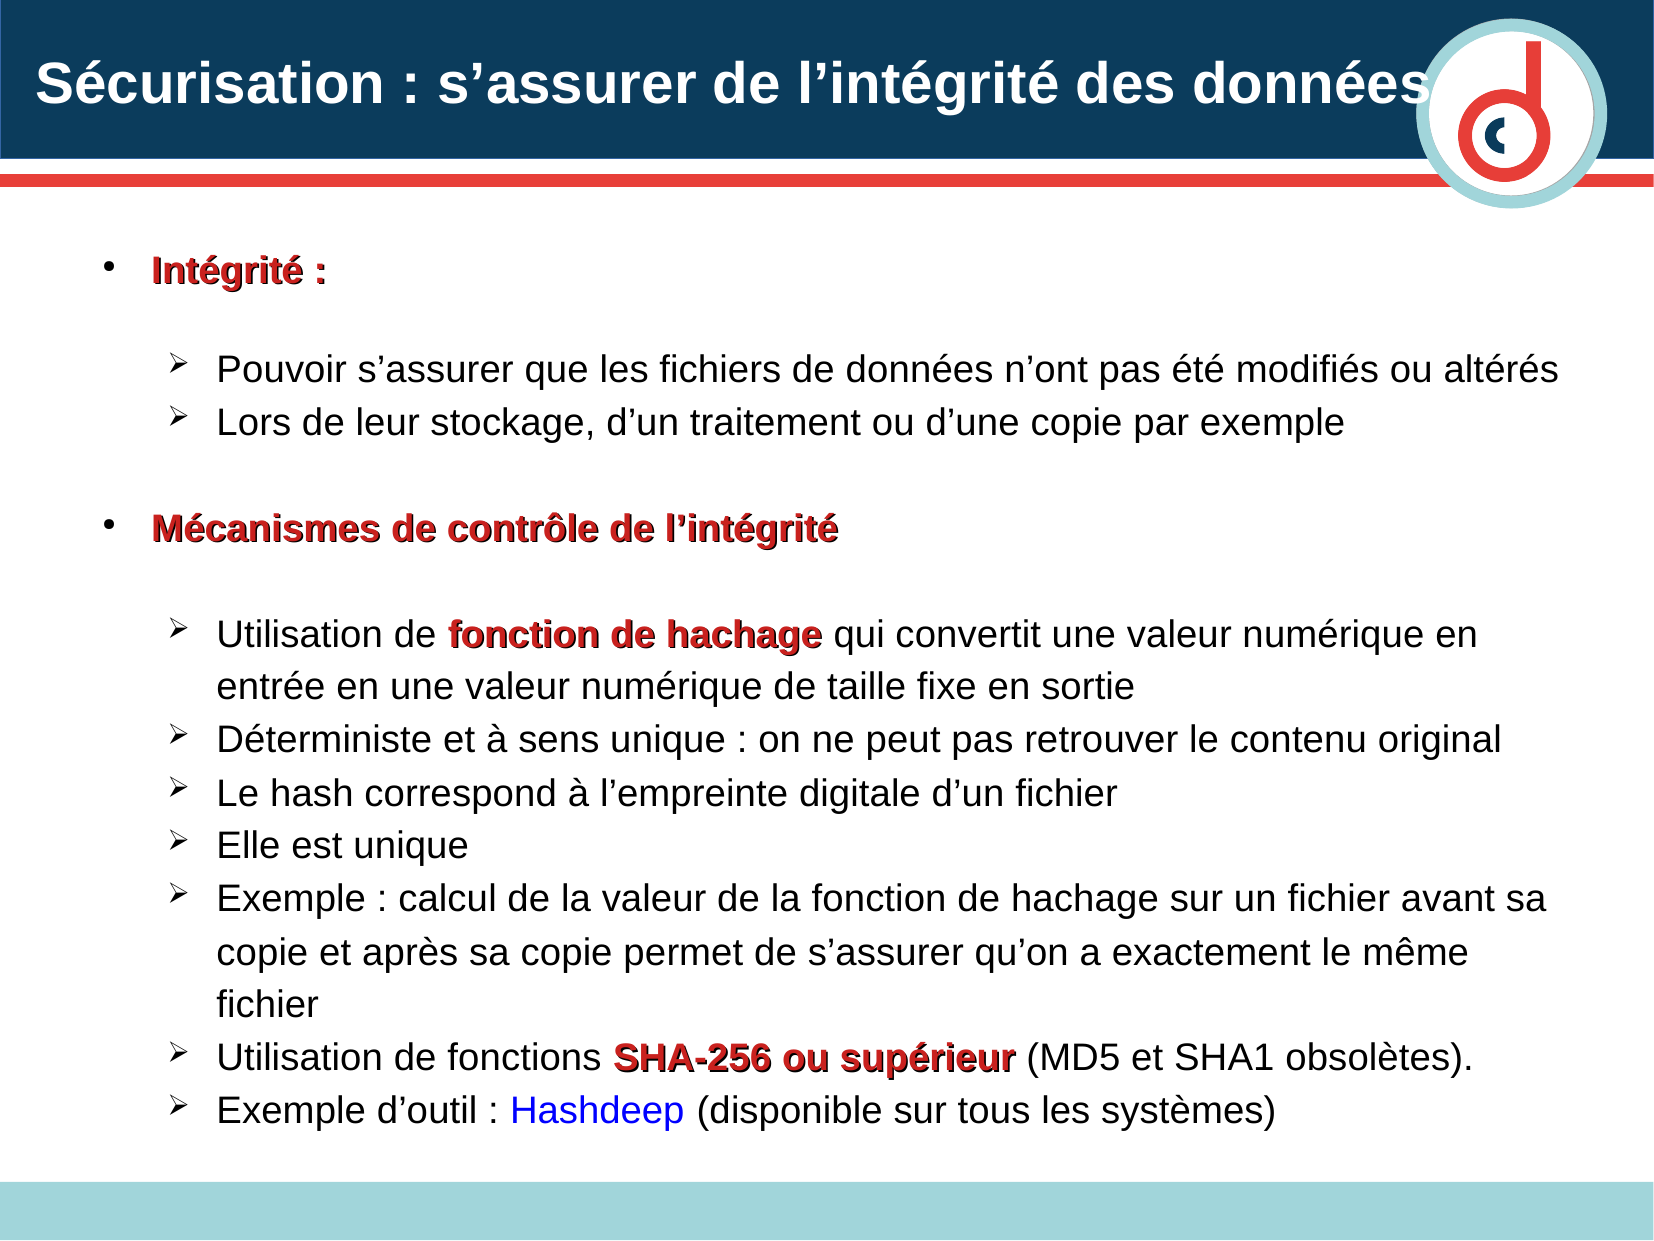

# Sécurisation : s’assurer de l’intégrité des données
Intégrité :
Pouvoir s’assurer que les fichiers de données n’ont pas été modifiés ou altérés
Lors de leur stockage, d’un traitement ou d’une copie par exemple
Mécanismes de contrôle de l’intégrité
Utilisation de fonction de hachage qui convertit une valeur numérique en entrée en une valeur numérique de taille fixe en sortie
Déterministe et à sens unique : on ne peut pas retrouver le contenu original
Le hash correspond à l’empreinte digitale d’un fichier
Elle est unique
Exemple : calcul de la valeur de la fonction de hachage sur un fichier avant sa copie et après sa copie permet de s’assurer qu’on a exactement le même fichier
Utilisation de fonctions SHA-256 ou supérieur (MD5 et SHA1 obsolètes).
Exemple d’outil : Hashdeep (disponible sur tous les systèmes)